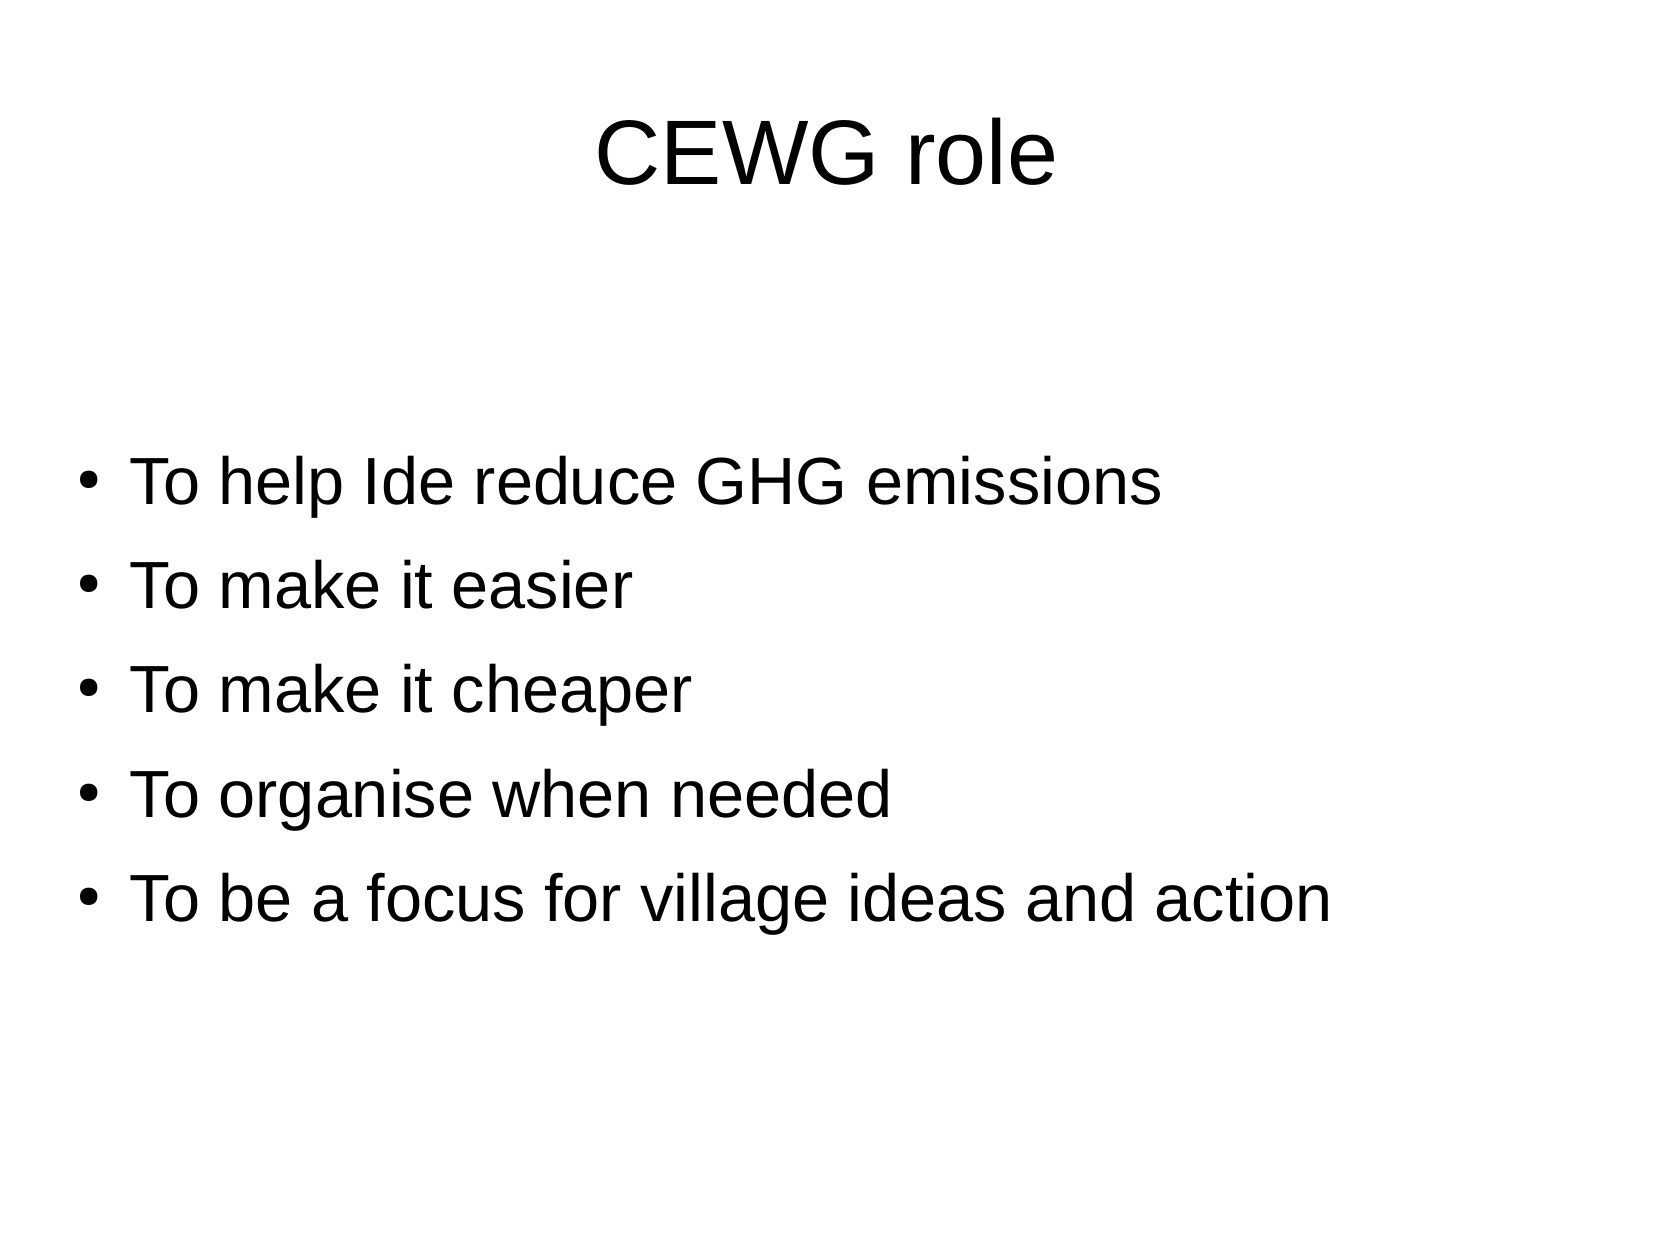

# CEWG role
To help Ide reduce GHG emissions
To make it easier
To make it cheaper
To organise when needed
To be a focus for village ideas and action